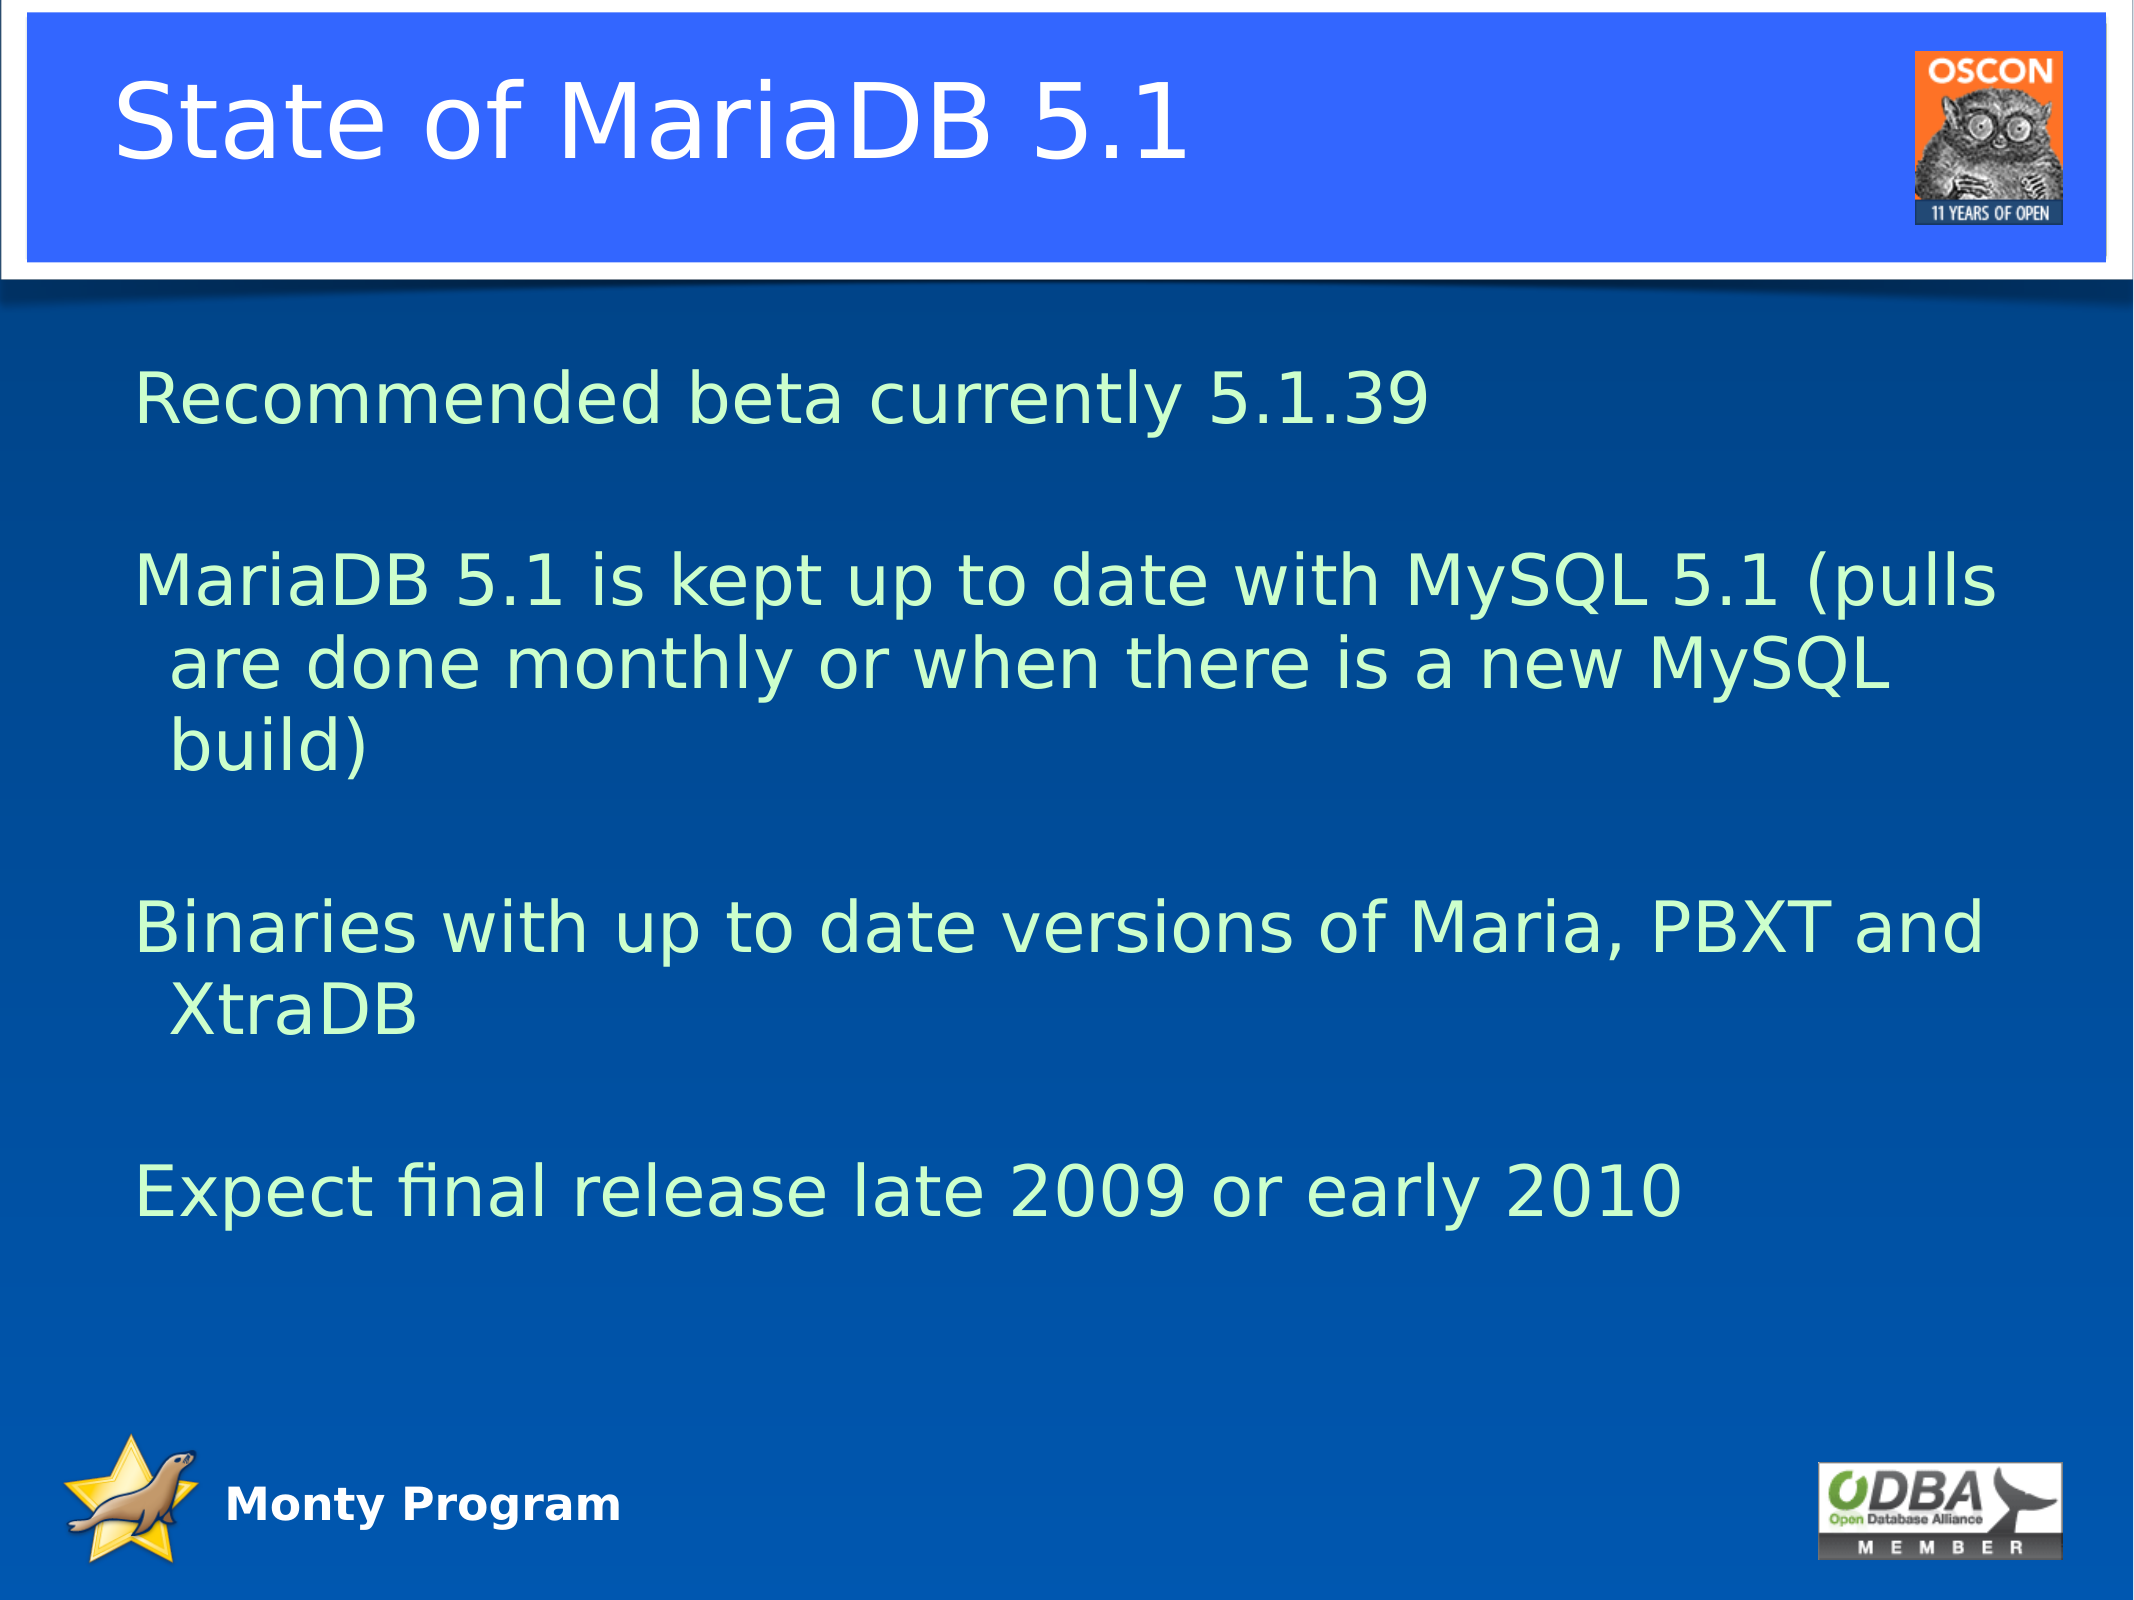

# State of MariaDB 5.1
Recommended beta currently 5.1.39
MariaDB 5.1 is kept up to date with MySQL 5.1 (pulls are done monthly or when there is a new MySQL build)
Binaries with up to date versions of Maria, PBXT and XtraDB
Expect final release late 2009 or early 2010